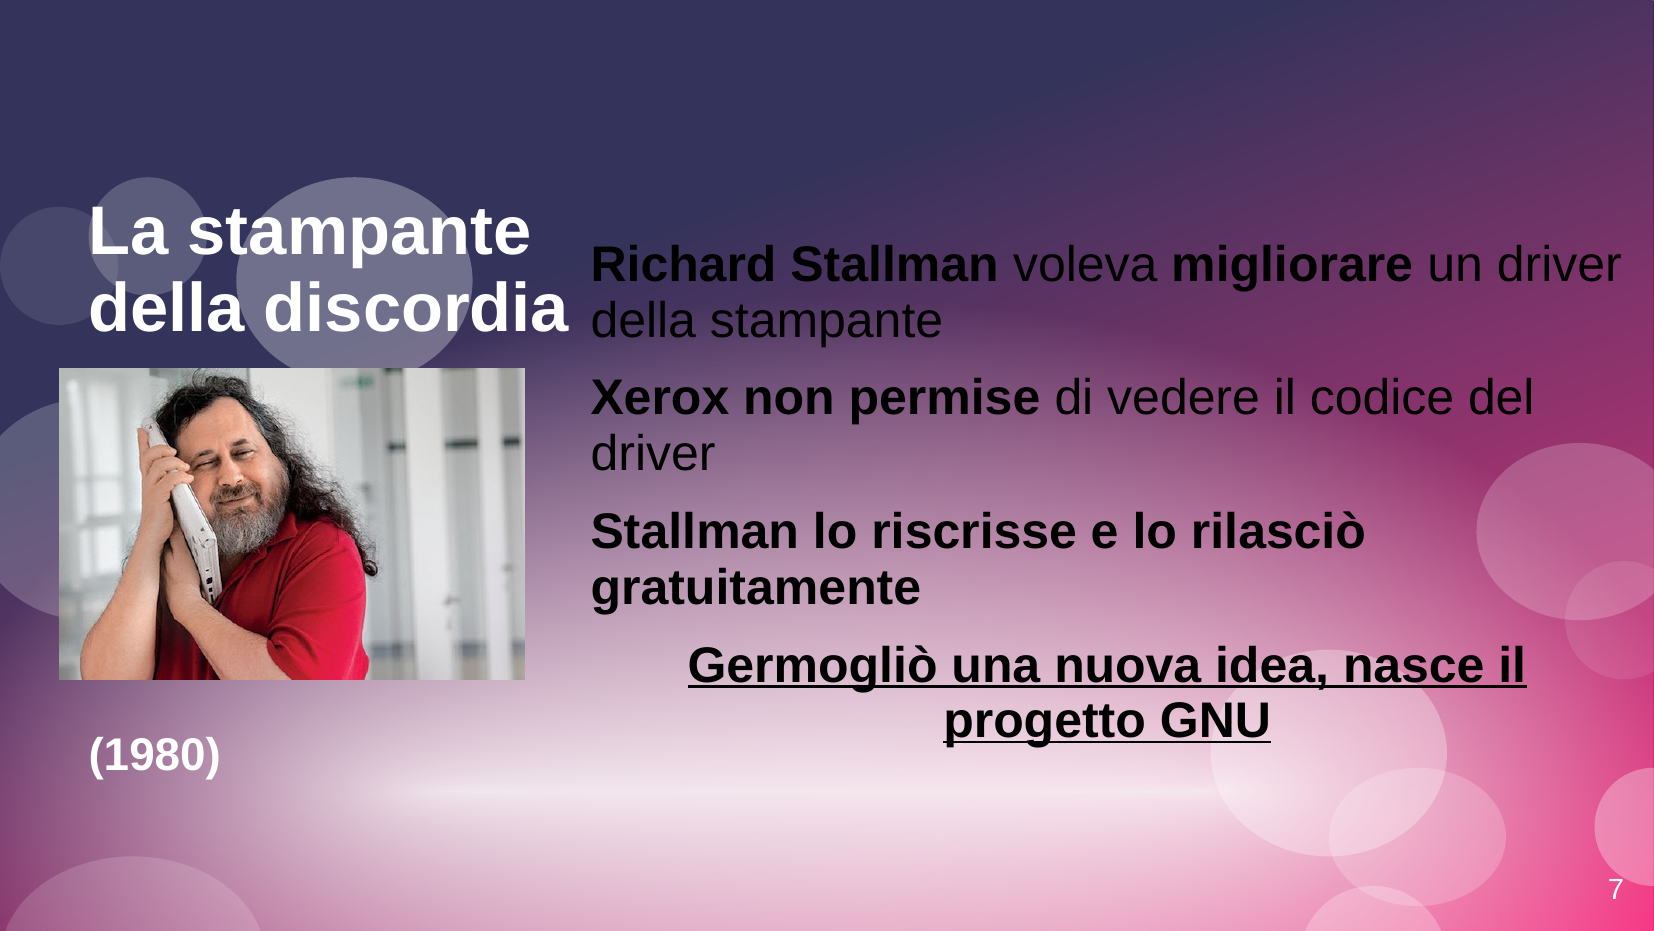

# La stampante della discordia (1980)
Richard Stallman voleva migliorare un driver della stampante
Xerox non permise di vedere il codice del driver
Stallman lo riscrisse e lo rilasciò gratuitamente
Germogliò una nuova idea, nasce il progetto GNU